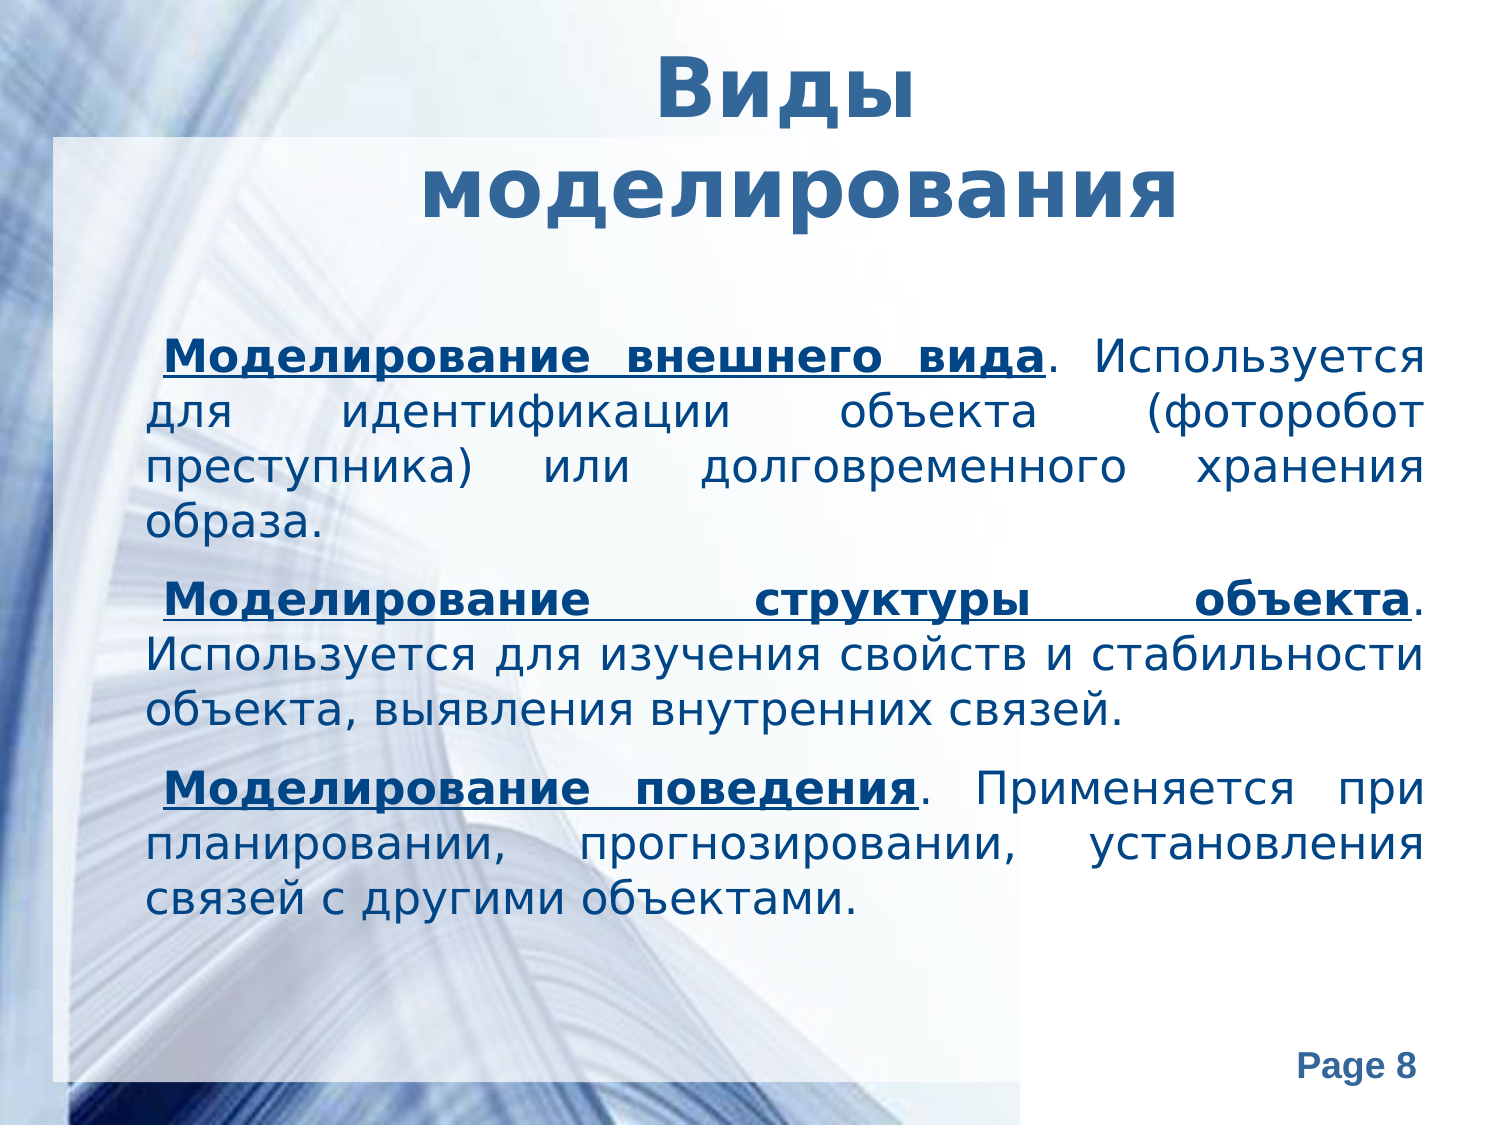

Виды
моделирования
Моделирование внешнего вида. Используется для идентификации объекта (фоторобот преступника) или долговременного хранения образа.
Моделирование структуры объекта. Используется для изучения свойств и стабильности объекта, выявления внутренних связей.
Моделирование поведения. Применяется при планировании, прогнозировании, установления связей с другими объектами.